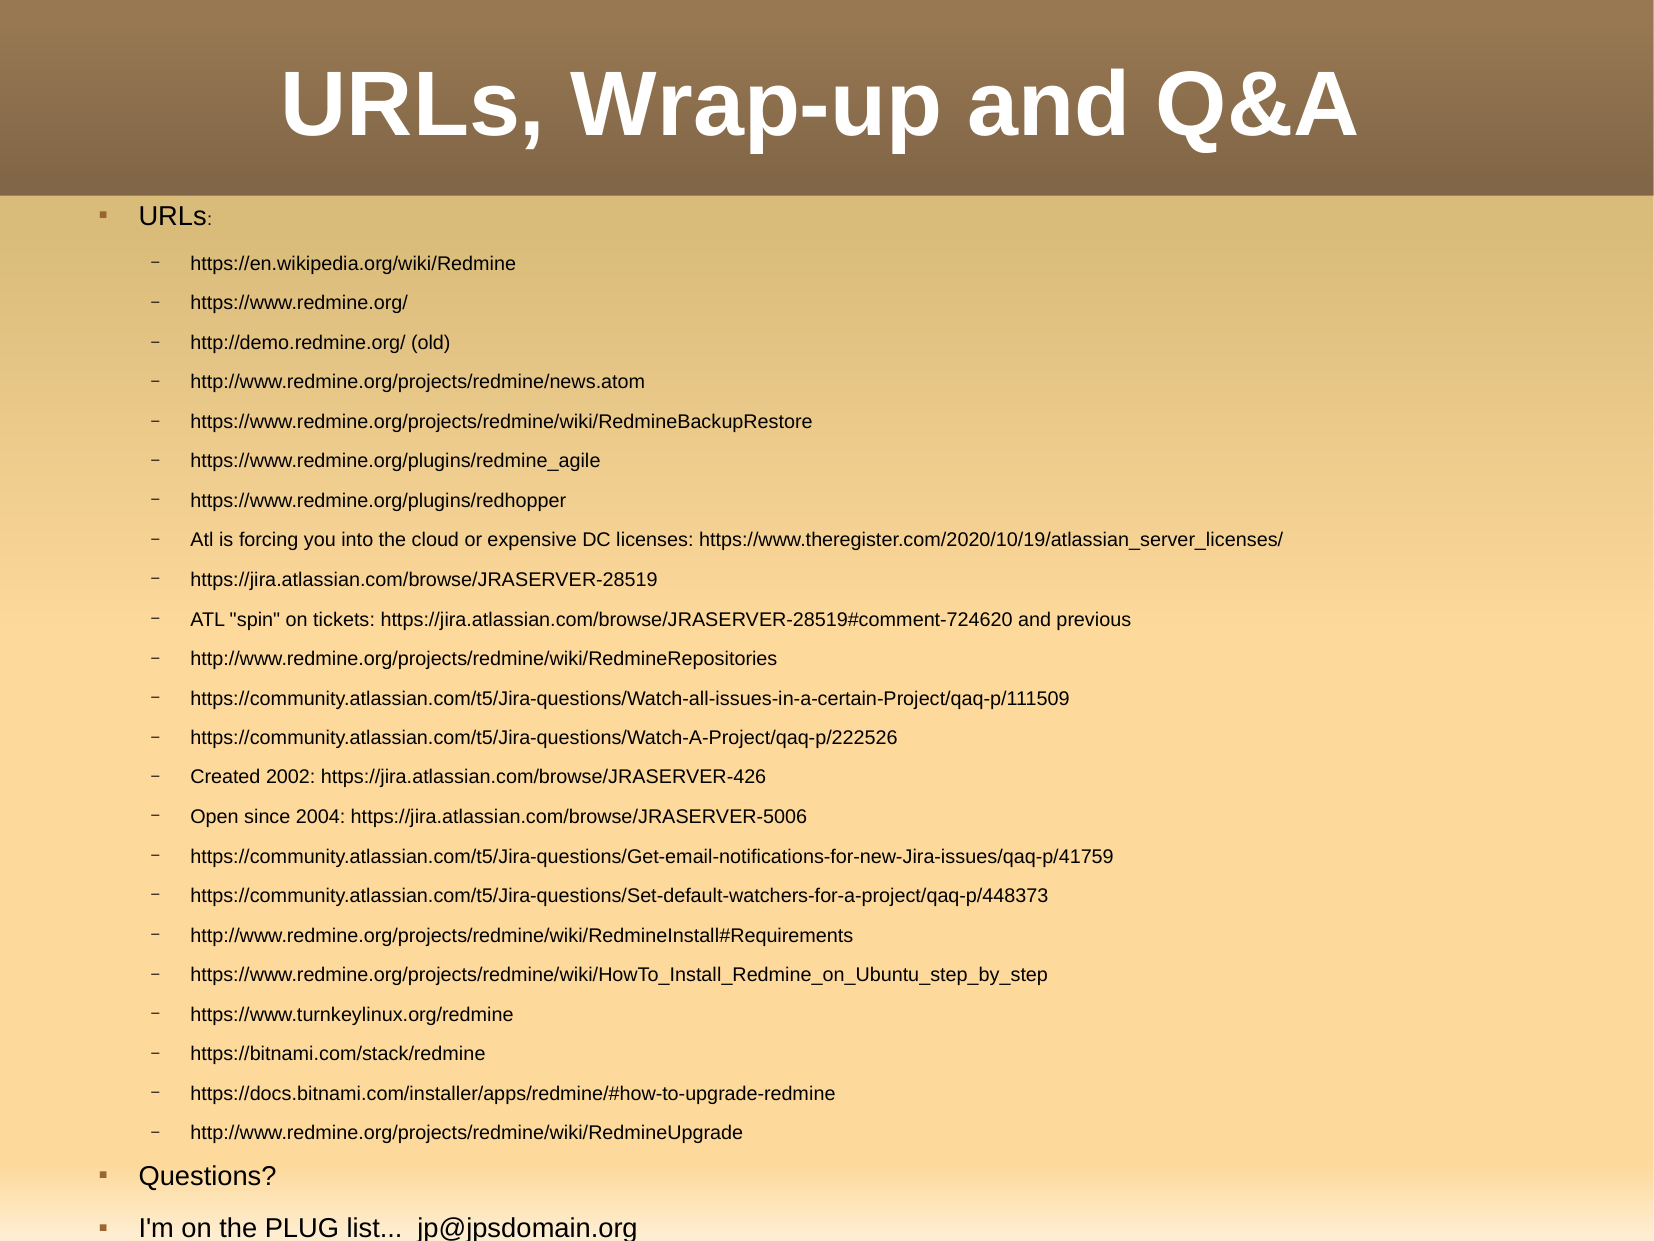

# URLs, Wrap-up and Q&A
URLs:
https://en.wikipedia.org/wiki/Redmine
https://www.redmine.org/
http://demo.redmine.org/ (old)
http://www.redmine.org/projects/redmine/news.atom
https://www.redmine.org/projects/redmine/wiki/RedmineBackupRestore
https://www.redmine.org/plugins/redmine_agile
https://www.redmine.org/plugins/redhopper
Atl is forcing you into the cloud or expensive DC licenses: https://www.theregister.com/2020/10/19/atlassian_server_licenses/
https://jira.atlassian.com/browse/JRASERVER-28519
ATL "spin" on tickets: https://jira.atlassian.com/browse/JRASERVER-28519#comment-724620 and previous
http://www.redmine.org/projects/redmine/wiki/RedmineRepositories
https://community.atlassian.com/t5/Jira-questions/Watch-all-issues-in-a-certain-Project/qaq-p/111509
https://community.atlassian.com/t5/Jira-questions/Watch-A-Project/qaq-p/222526
Created 2002: https://jira.atlassian.com/browse/JRASERVER-426
Open since 2004: https://jira.atlassian.com/browse/JRASERVER-5006
https://community.atlassian.com/t5/Jira-questions/Get-email-notifications-for-new-Jira-issues/qaq-p/41759
https://community.atlassian.com/t5/Jira-questions/Set-default-watchers-for-a-project/qaq-p/448373
http://www.redmine.org/projects/redmine/wiki/RedmineInstall#Requirements
https://www.redmine.org/projects/redmine/wiki/HowTo_Install_Redmine_on_Ubuntu_step_by_step
https://www.turnkeylinux.org/redmine
https://bitnami.com/stack/redmine
https://docs.bitnami.com/installer/apps/redmine/#how-to-upgrade-redmine
http://www.redmine.org/projects/redmine/wiki/RedmineUpgrade
Questions?
I'm on the PLUG list... jp@jpsdomain.org